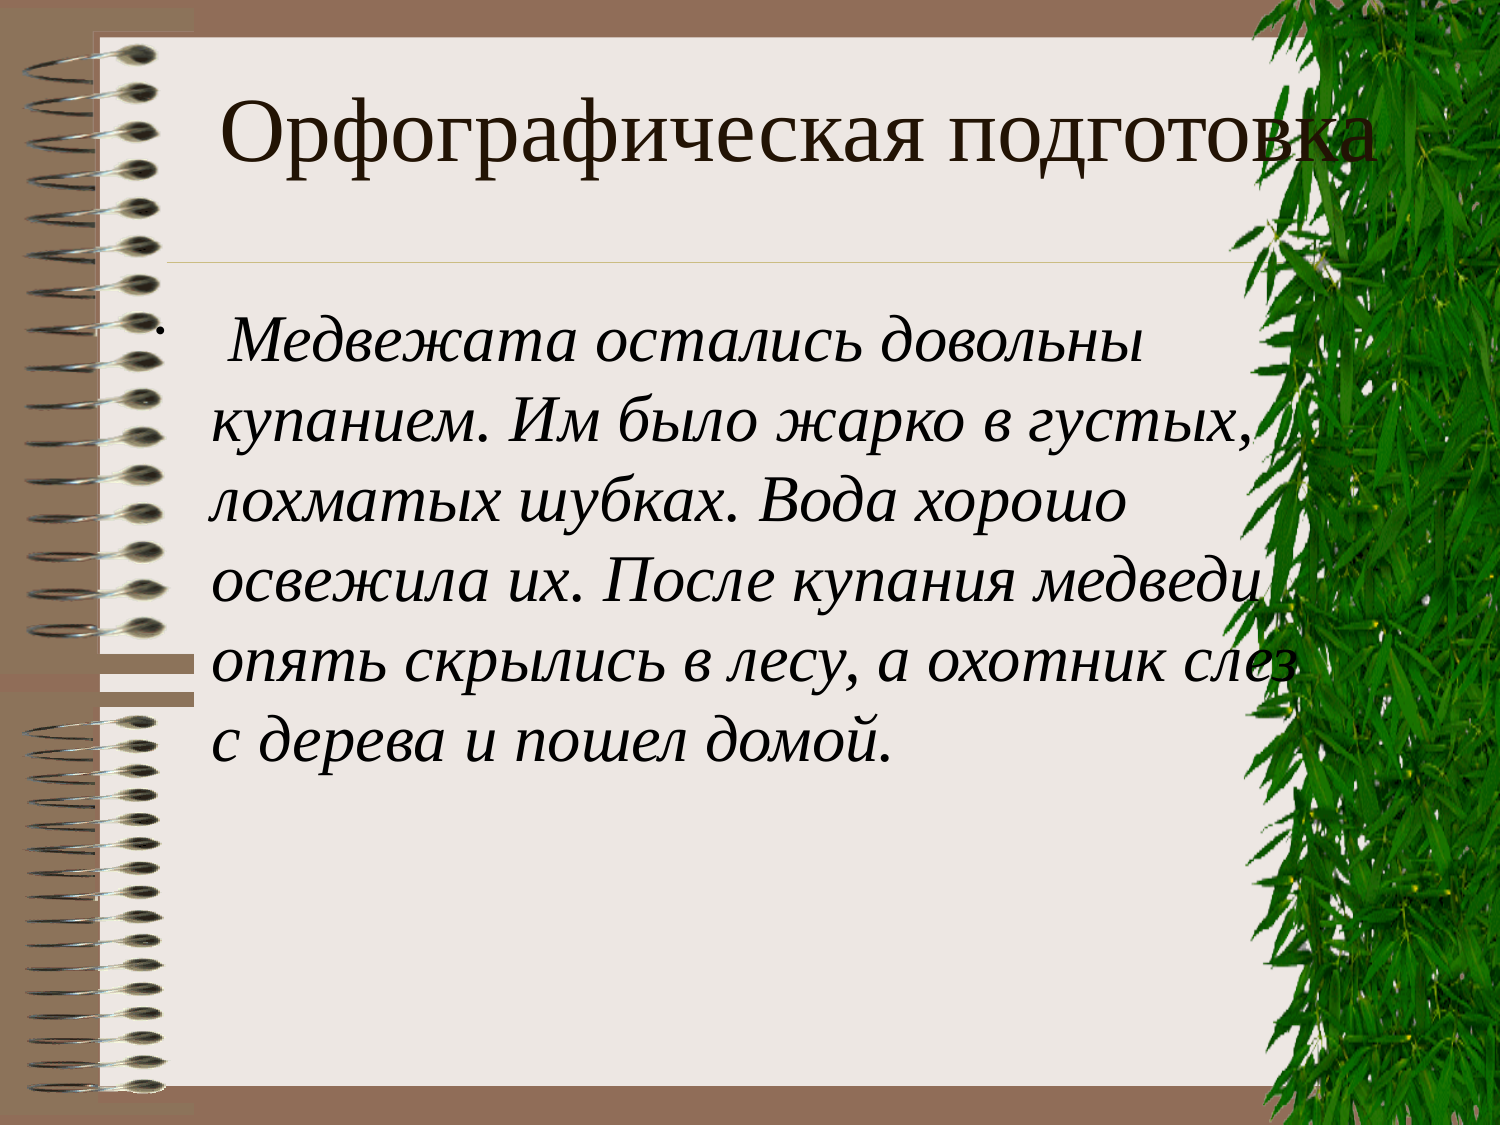

# Орфографическая подготовка
 Медвежата остались довольны купанием. Им было жарко в густых, лохматых шубках. Вода хорошо освежила их. После купания медведи опять скрылись в лесу, а охотник слез с дерева и пошел домой.